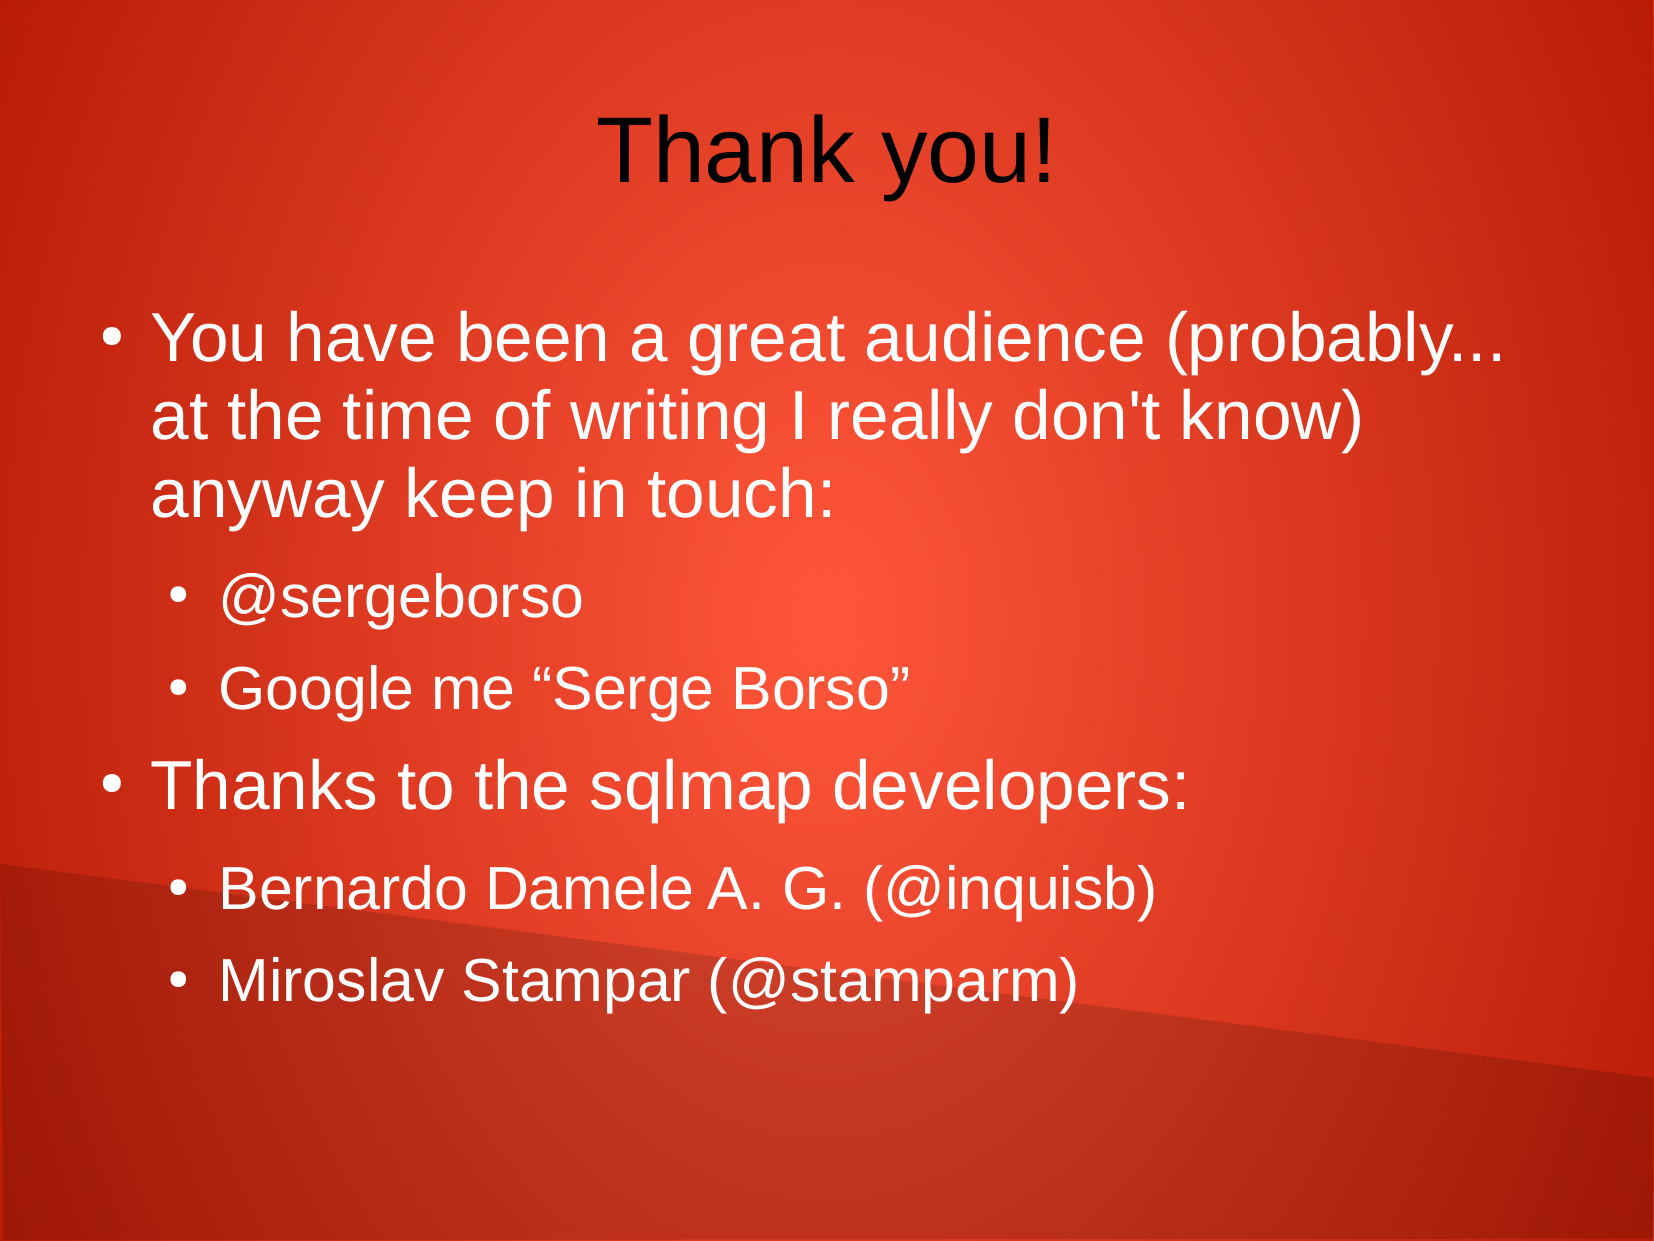

# Thank you!
You have been a great audience (probably... at the time of writing I really don't know) anyway keep in touch:
@sergeborso
Google me “Serge Borso”
Thanks to the sqlmap developers:
Bernardo Damele A. G. (@inquisb)
Miroslav Stampar (@stamparm)